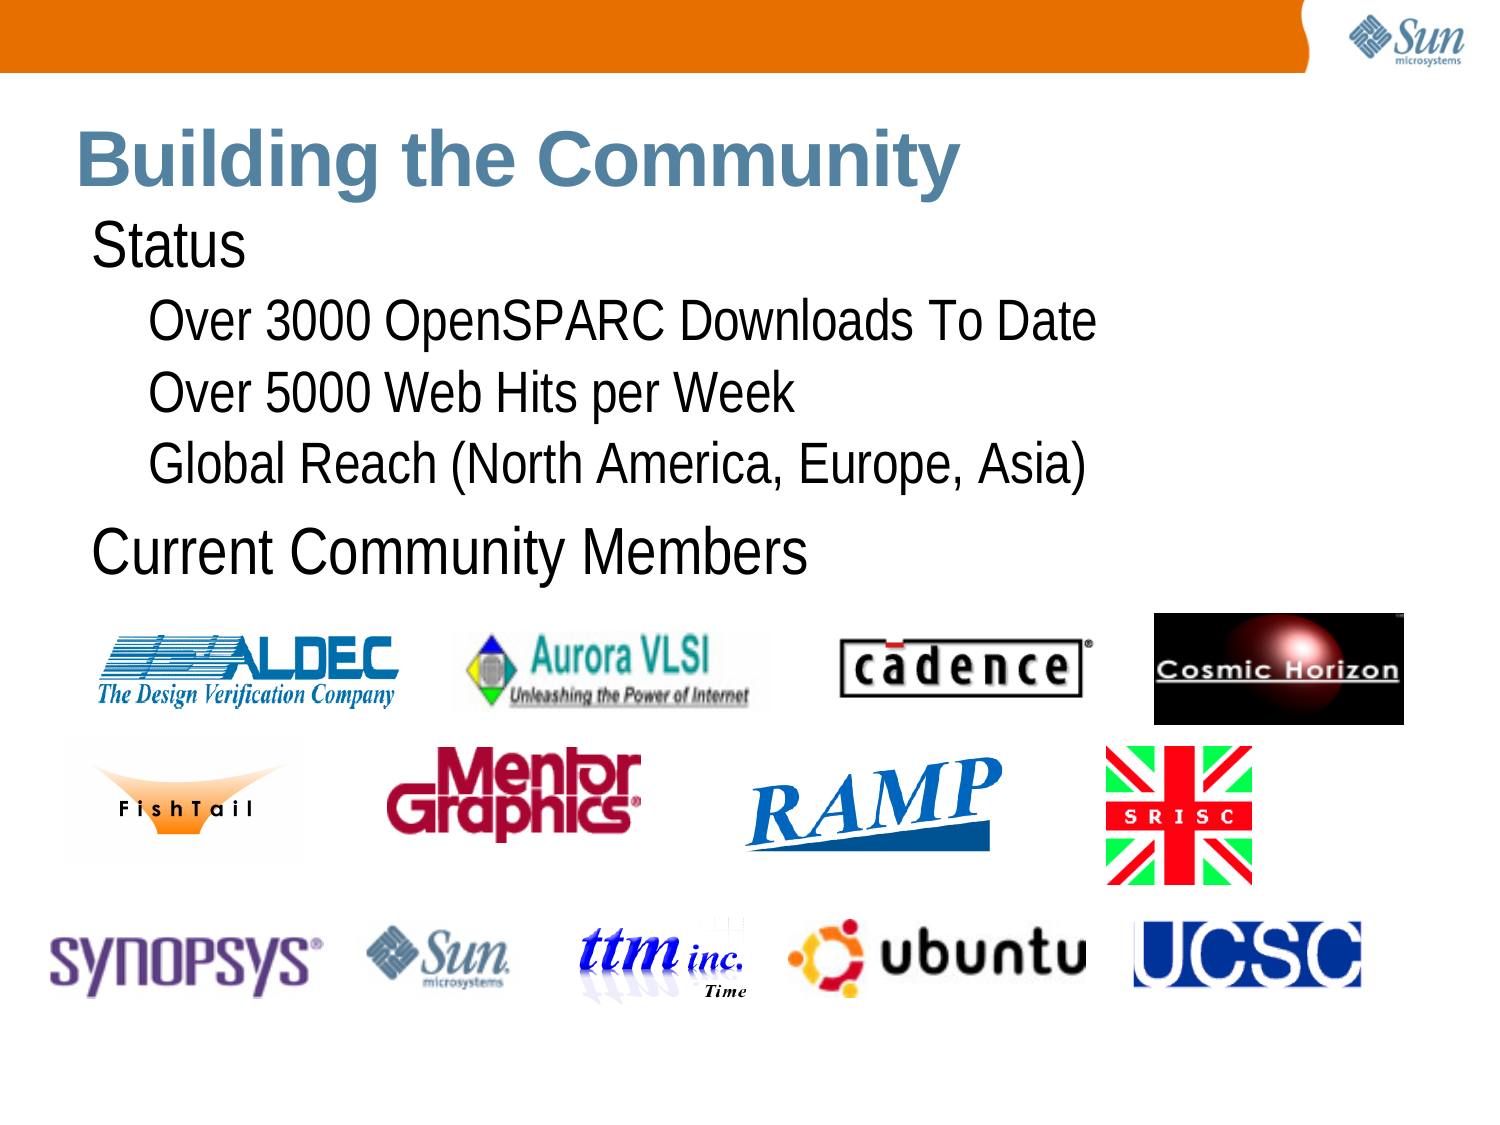

# Building the Community
Status
Over 3000 OpenSPARC Downloads To Date
Over 5000 Web Hits per Week
Global Reach (North America, Europe, Asia)
Current Community Members